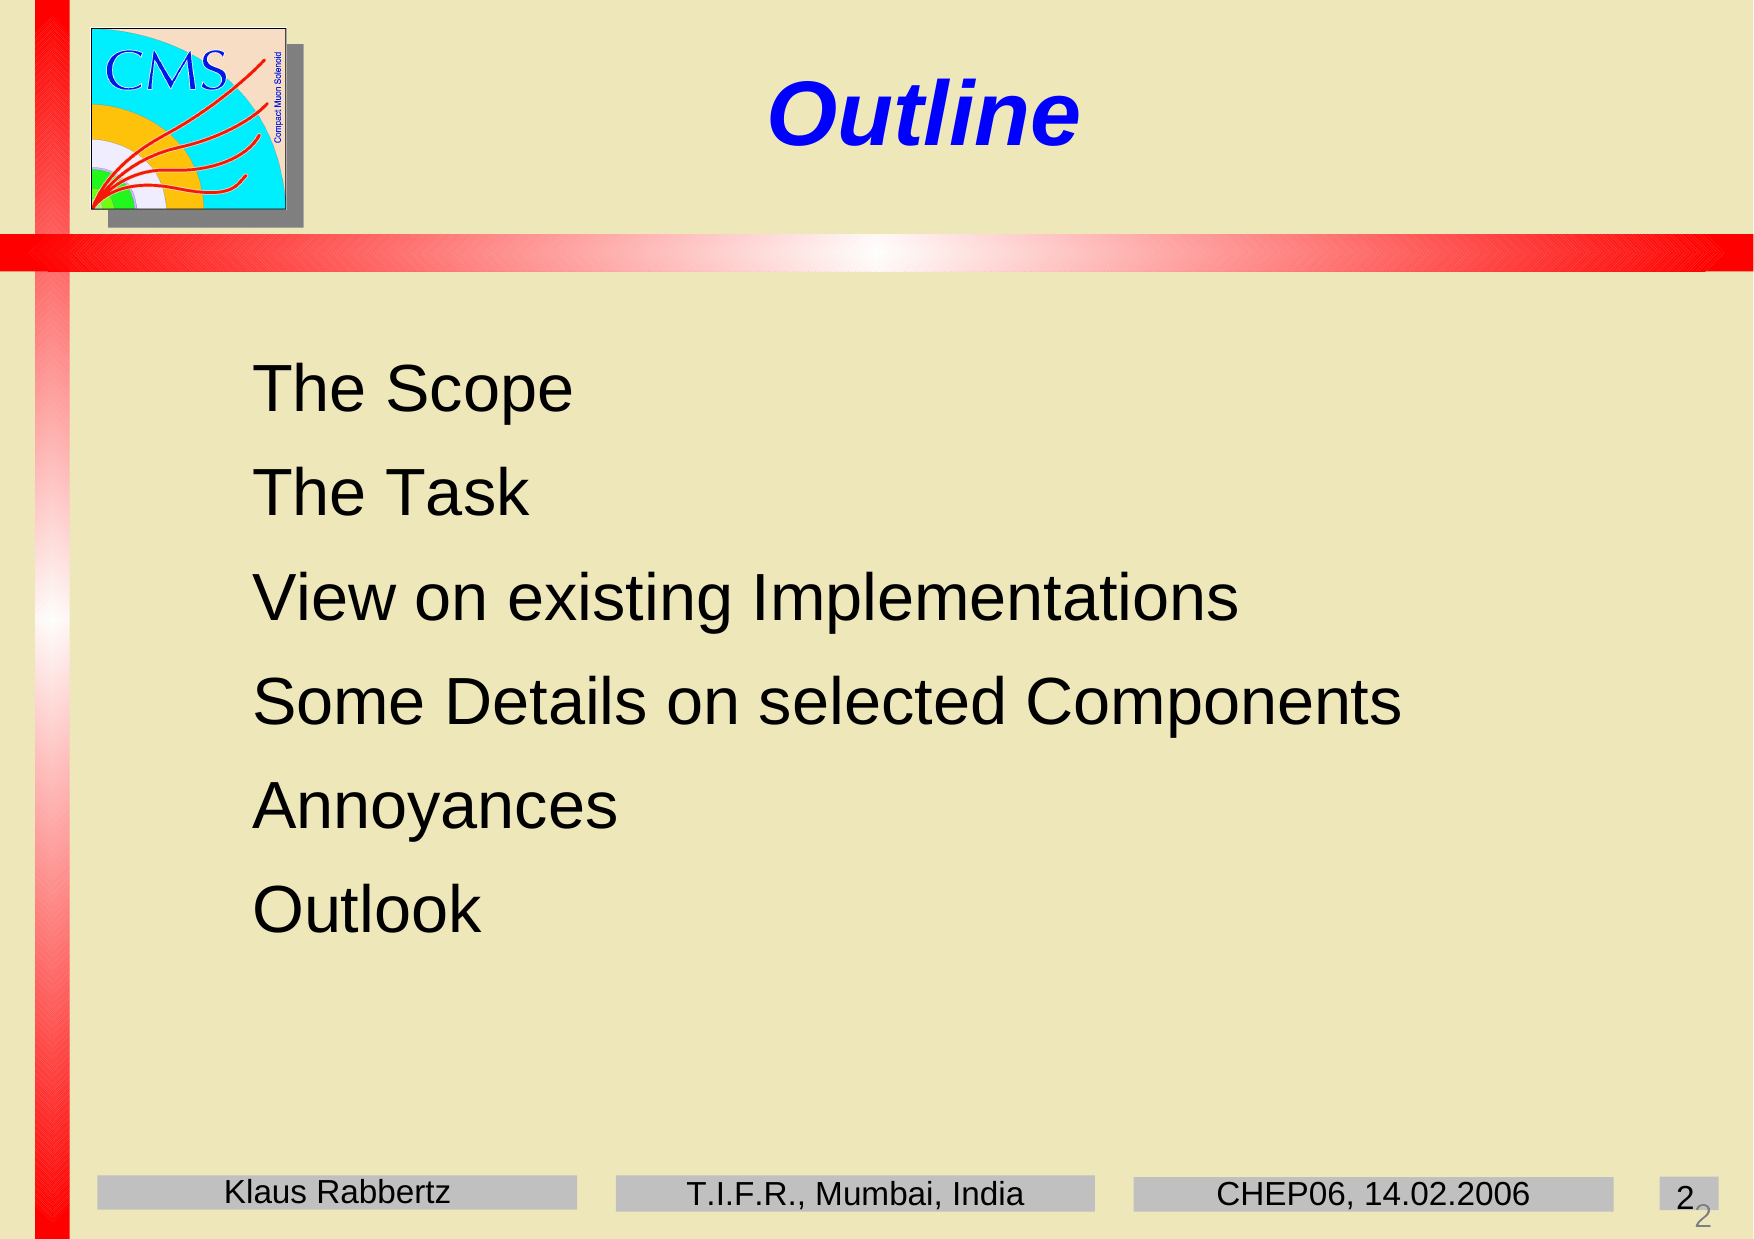

# Outline
The Scope
The Task
View on existing Implementations
Some Details on selected Components
Annoyances
Outlook